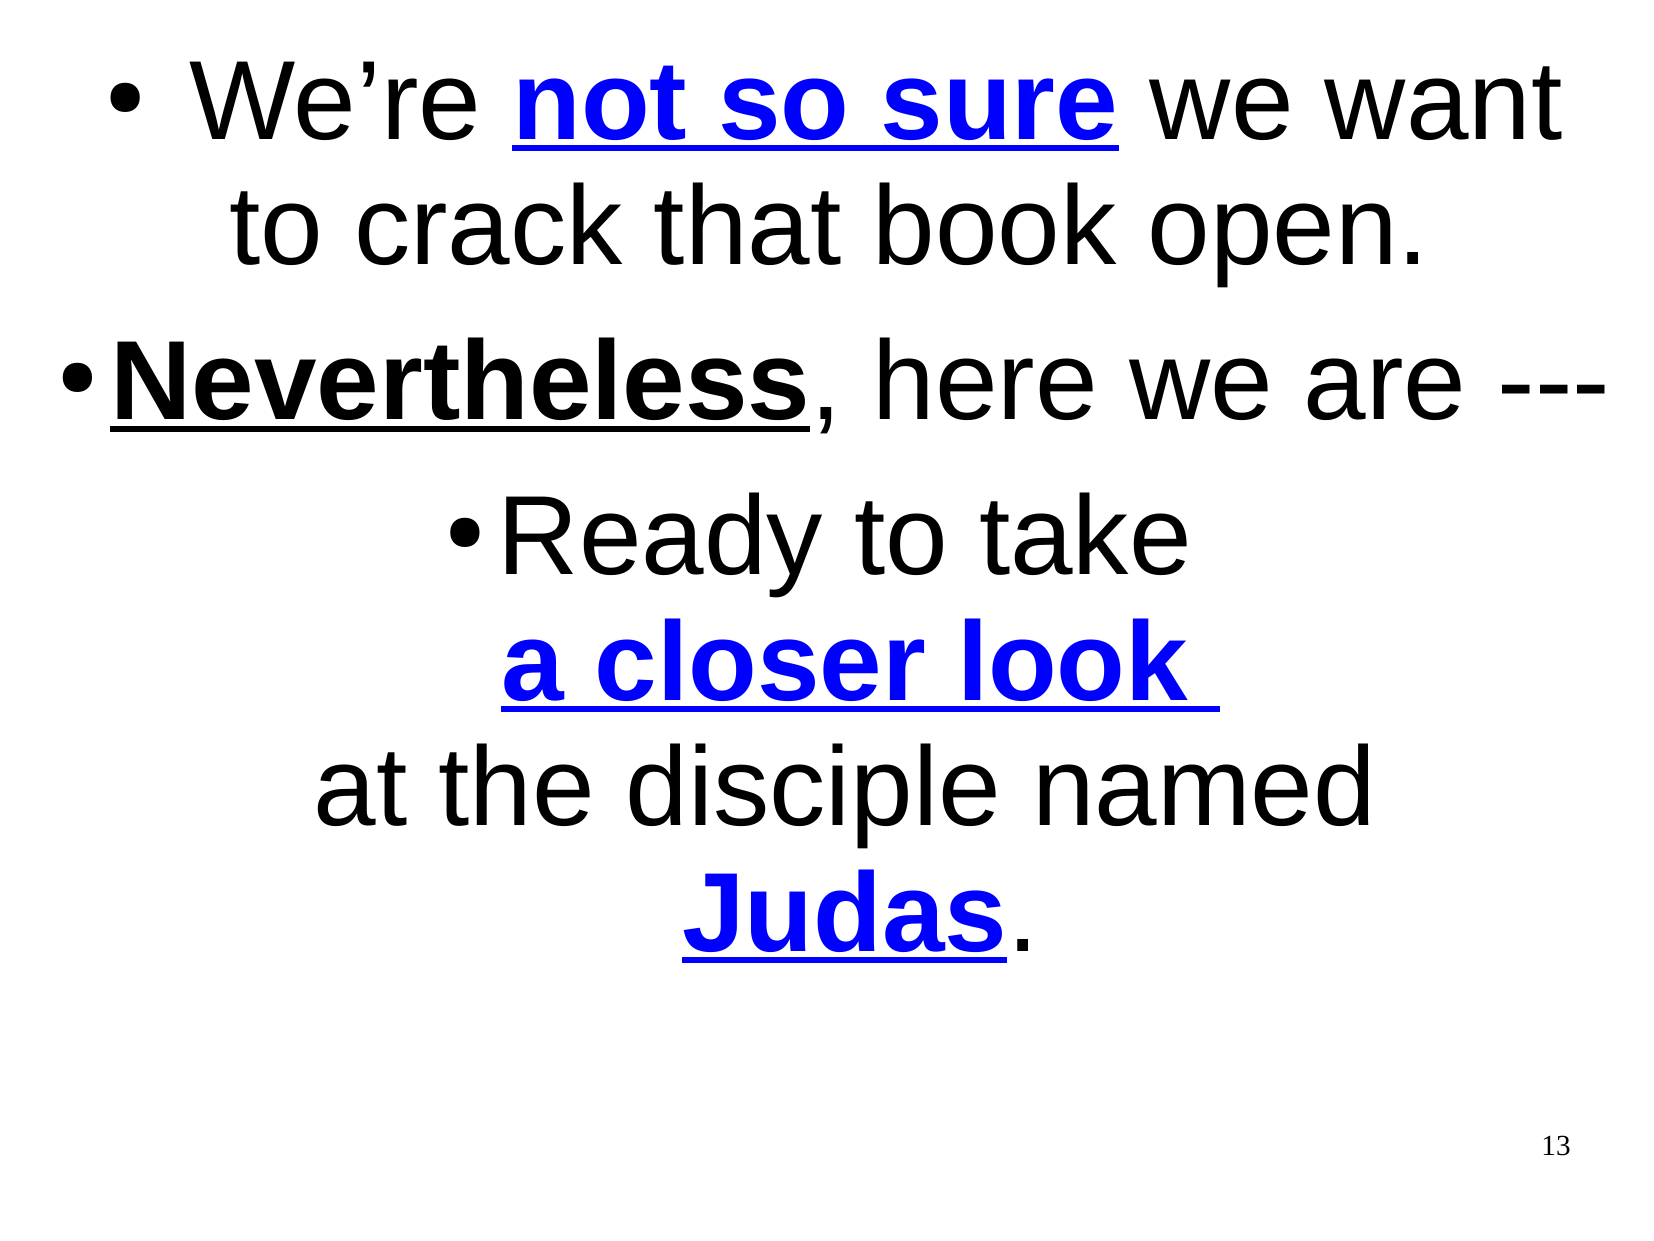

# We’re not so sure we want to crack that book open.
Nevertheless, here we are ---
Ready to take
a closer look
at the disciple named
Judas.
13